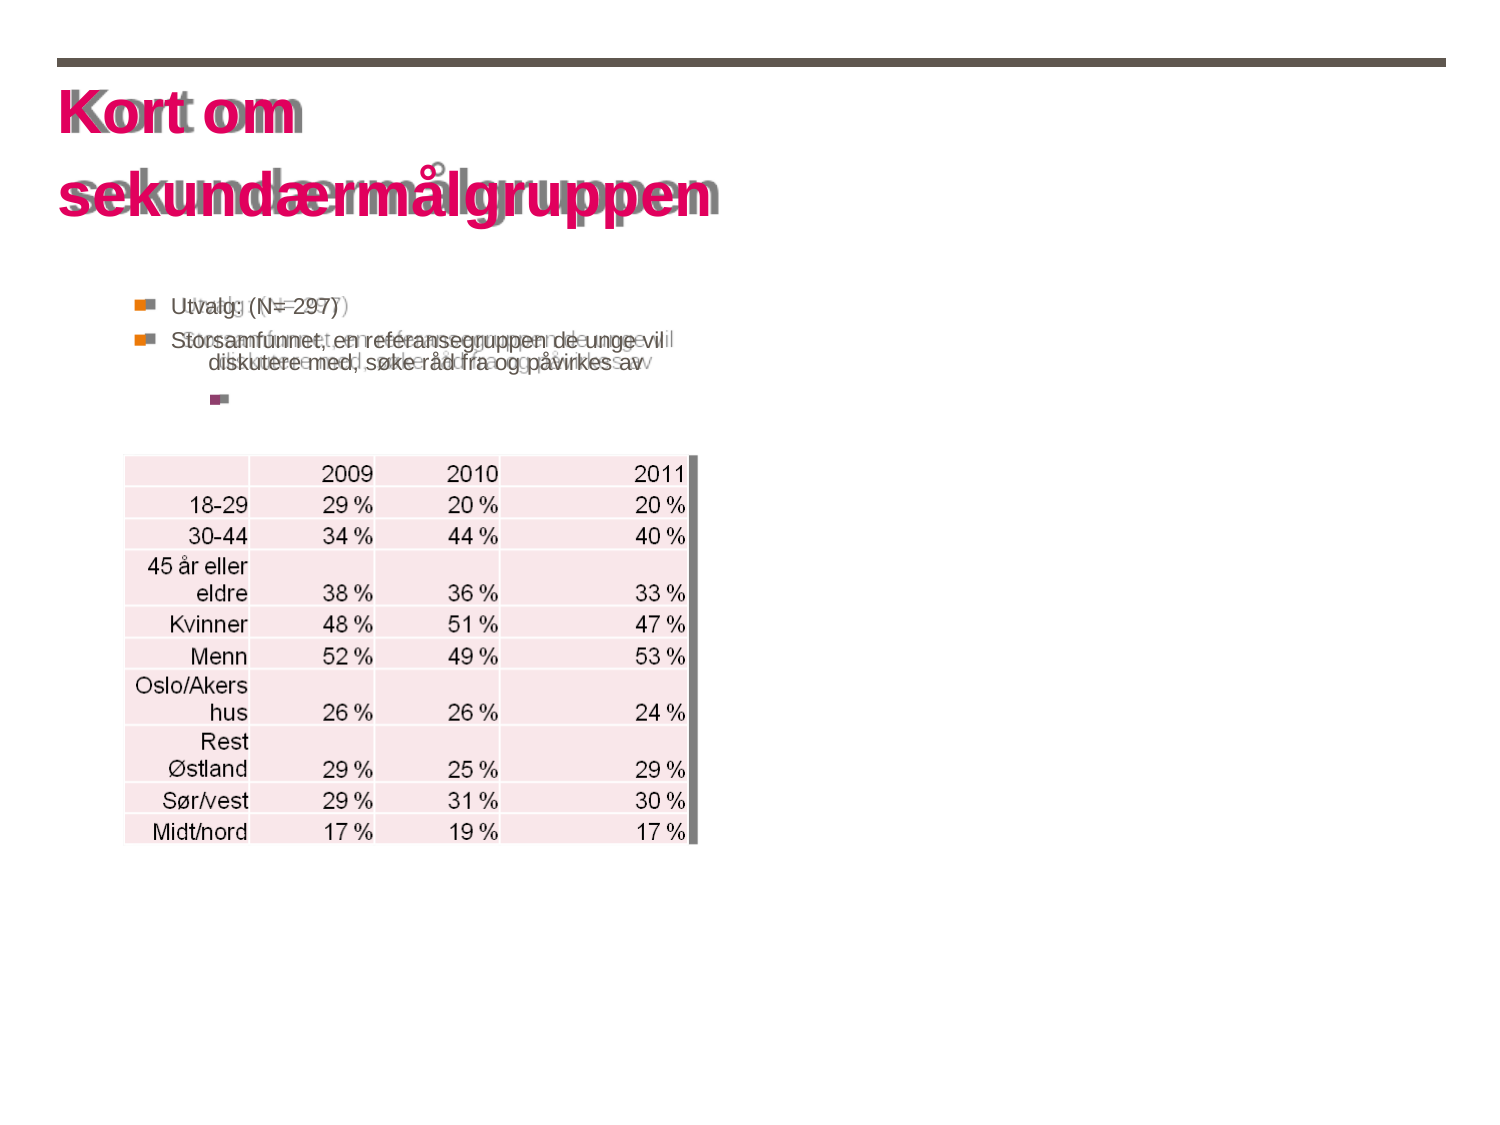

# Kort om sekundærmålgruppen
Utvalg: (N= 297)
Storsamfunnet, en referansegruppen de unge vil diskutere med, søke råd fra og påvirkes av